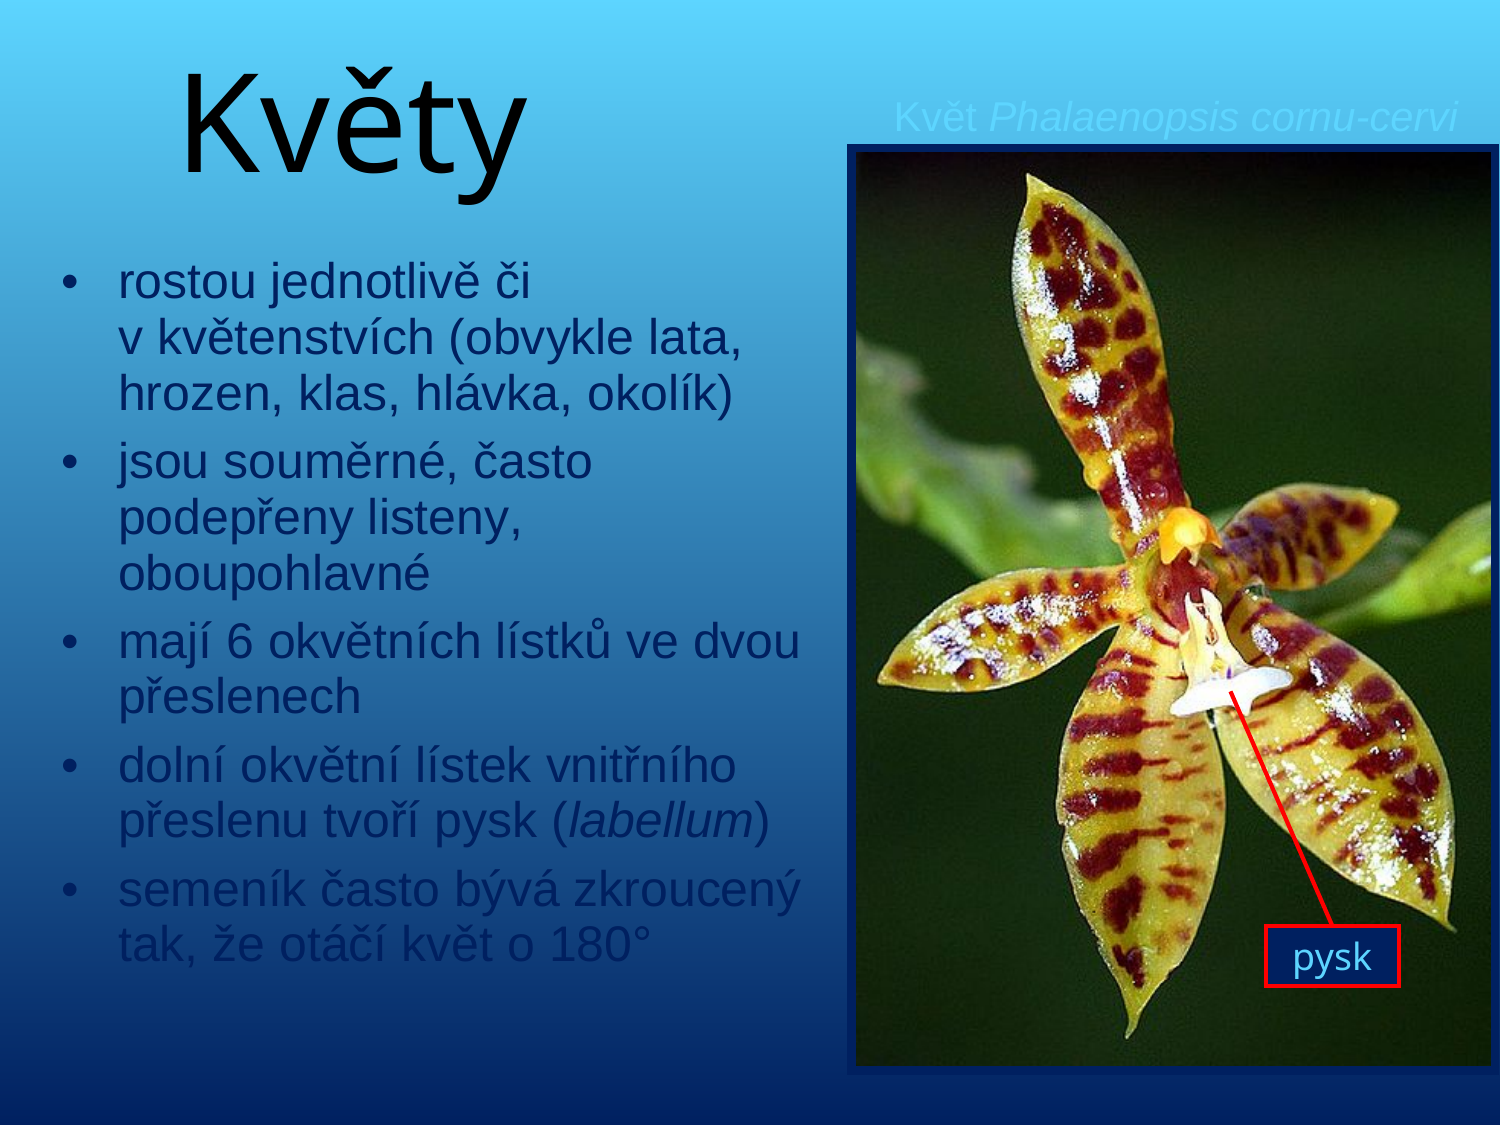

Květy
Květ Phalaenopsis cornu-cervi
# rostou jednotlivě či v květenstvích (obvykle lata, hrozen, klas, hlávka, okolík)
jsou souměrné, často podepřeny listeny, oboupohlavné
mají 6 okvětních lístků ve dvou přeslenech
dolní okvětní lístek vnitřního přeslenu tvoří pysk (labellum)
semeník často bývá zkroucený tak, že otáčí květ o 180°
pysk